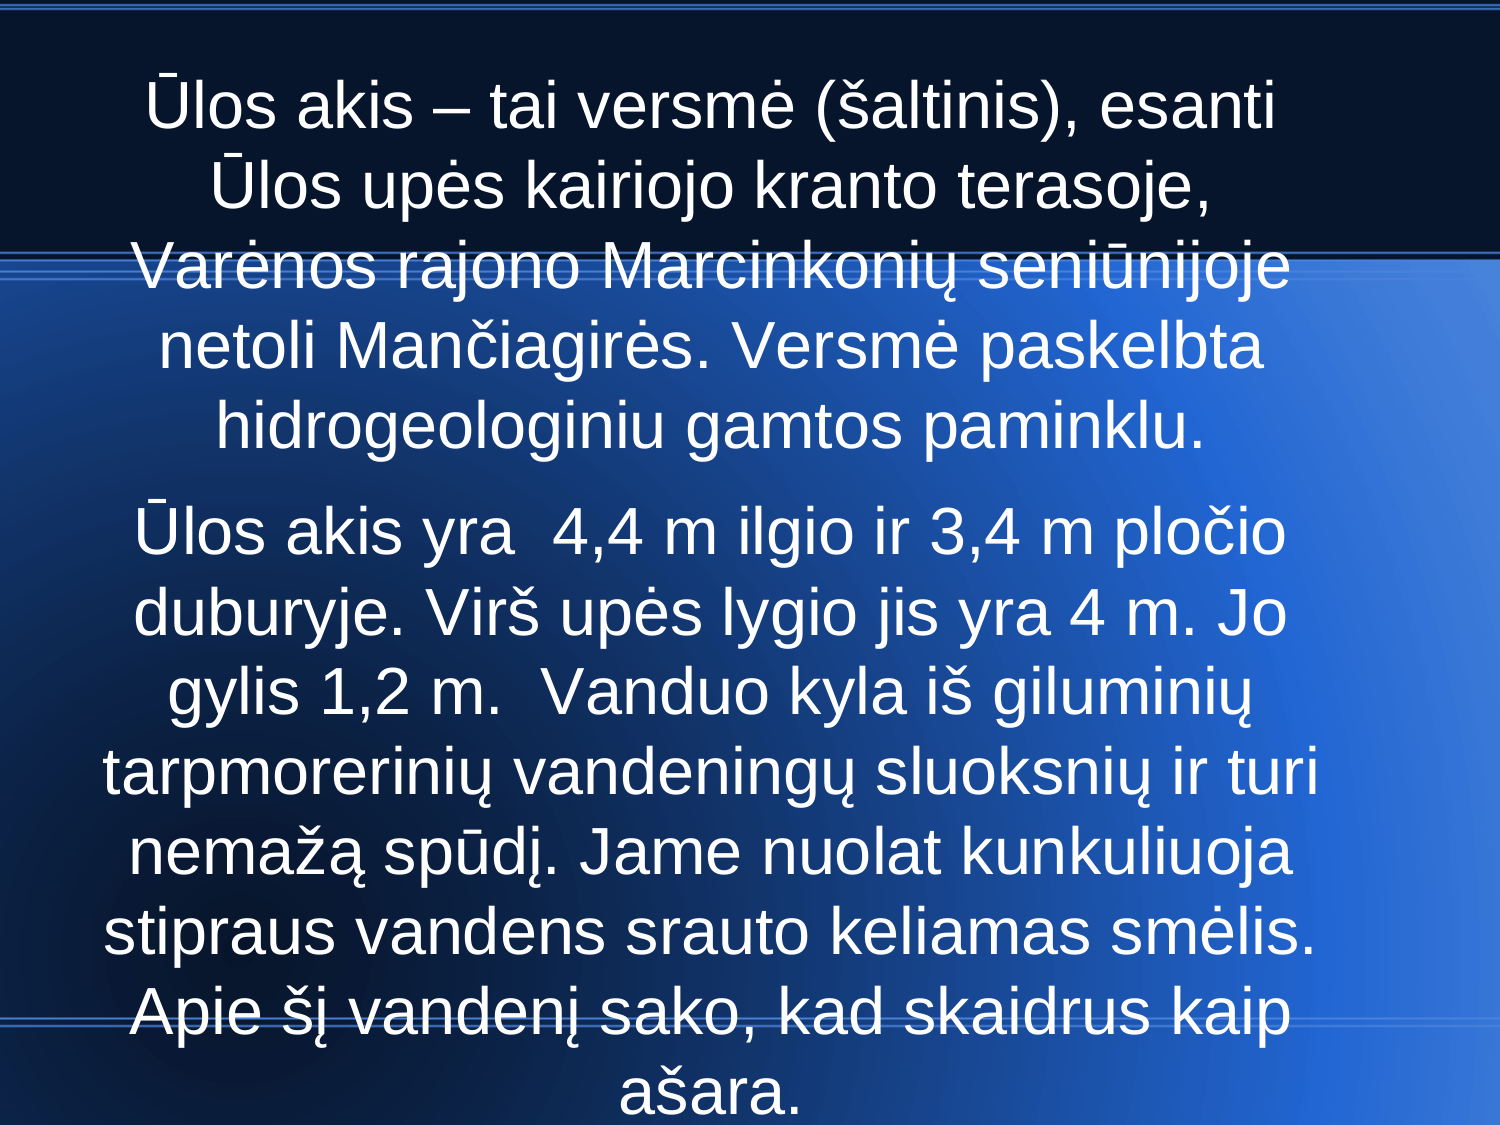

# Ūlos akis – tai versmė (šaltinis), esanti Ūlos upės kairiojo kranto terasoje, Varėnos rajono Marcinkonių seniūnijoje netoli Mančiagirės. Versmė paskelbta hidrogeologiniu gamtos paminklu.
Ūlos akis yra 4,4 m ilgio ir 3,4 m pločio duburyje. Virš upės lygio jis yra 4 m. Jo gylis 1,2 m. Vanduo kyla iš giluminių tarpmorerinių vandeningų sluoksnių ir turi nemažą spūdį. Jame nuolat kunkuliuoja stipraus vandens srauto keliamas smėlis. Apie šį vandenį sako, kad skaidrus kaip ašara.